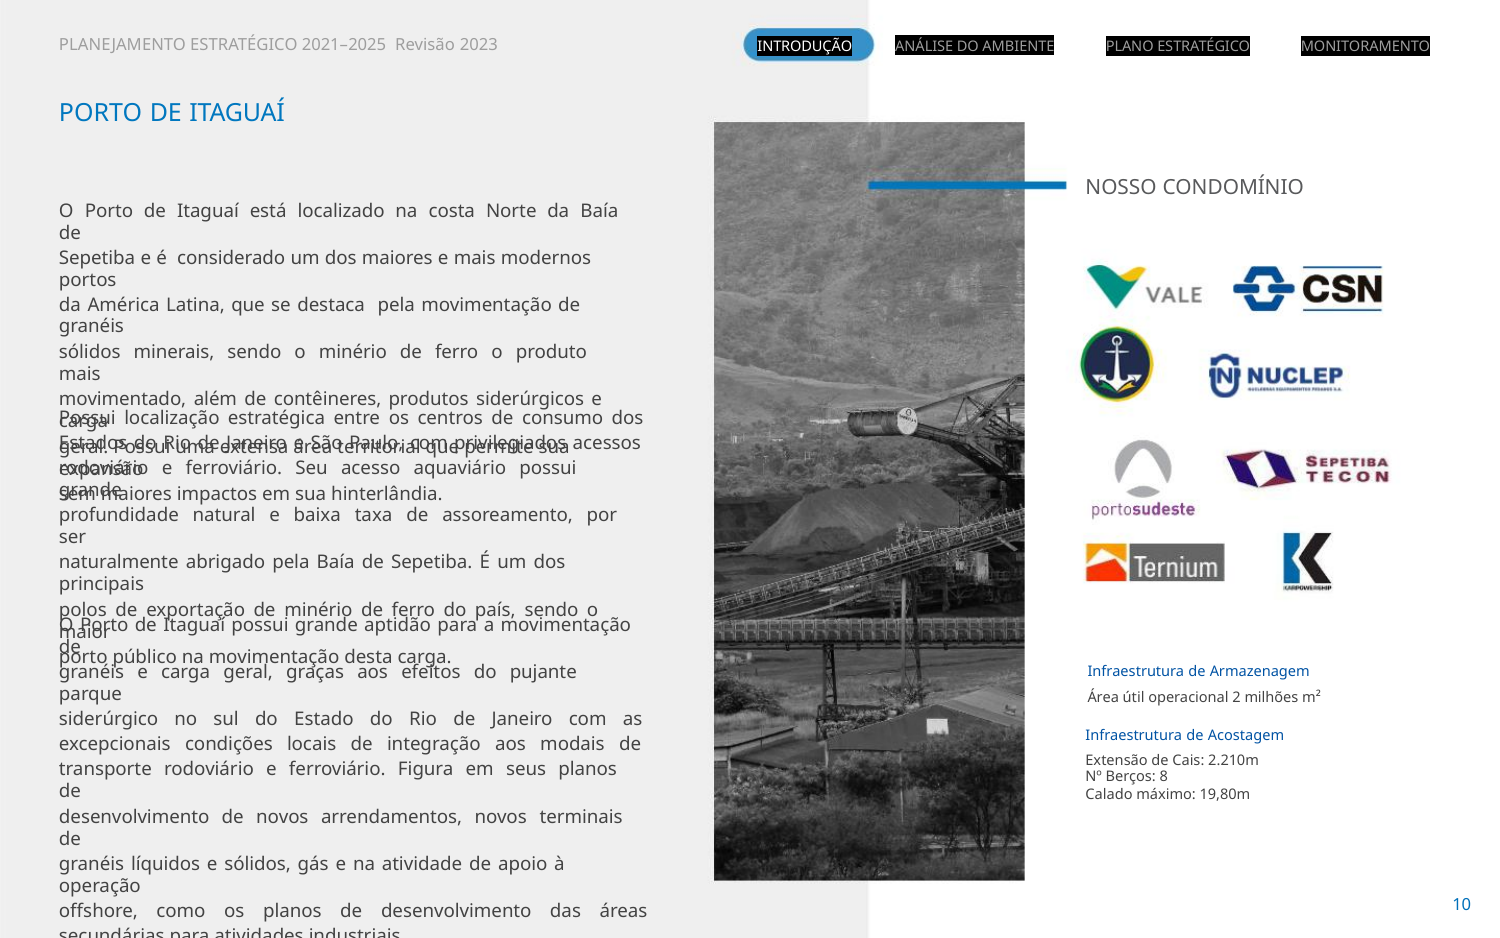

PLANEJAMENTO ESTRATÉGICO 2021–2025 Revisão 2023
ANÁLISE DO AMBIENTE
INTRODUÇÃO
PLANO ESTRATÉGICO
MONITORAMENTO
PORTO DE ITAGUAÍ
NOSSO CONDOMÍNIO
O Porto de Itaguaí está localizado na costa Norte da Baía de
Sepetiba e é considerado um dos maiores e mais modernos portos
da América Latina, que se destaca pela movimentação de granéis
sólidos minerais, sendo o minério de ferro o produto mais
movimentado, além de contêineres, produtos siderúrgicos e carga
geral. Possui uma extensa área territorial que permite sua expansão
sem maiores impactos em sua hinterlândia.
Possui localização estratégica entre os centros de consumo dos
Estados do Rio de Janeiro e São Paulo, com privilegiados acessos
rodoviário e ferroviário. Seu acesso aquaviário possui grande
profundidade natural e baixa taxa de assoreamento, por ser
naturalmente abrigado pela Baía de Sepetiba. É um dos principais
polos de exportação de minério de ferro do país, sendo o maior
porto público na movimentação desta carga.
O Porto de Itaguaí possui grande aptidão para a movimentação de
granéis e carga geral, graças aos efeitos do pujante parque
siderúrgico no sul do Estado do Rio de Janeiro com as
excepcionais condições locais de integração aos modais de
transporte rodoviário e ferroviário. Figura em seus planos de
desenvolvimento de novos arrendamentos, novos terminais de
granéis líquidos e sólidos, gás e na atividade de apoio à operação
offshore, como os planos de desenvolvimento das áreas
secundárias para atividades industriais.
Infraestrutura de Armazenagem
Área útil operacional 2 milhões m²
Infraestrutura de Acostagem
Extensão de Cais: 2.210m
Nº Berços: 8
Calado máximo: 19,80m
10